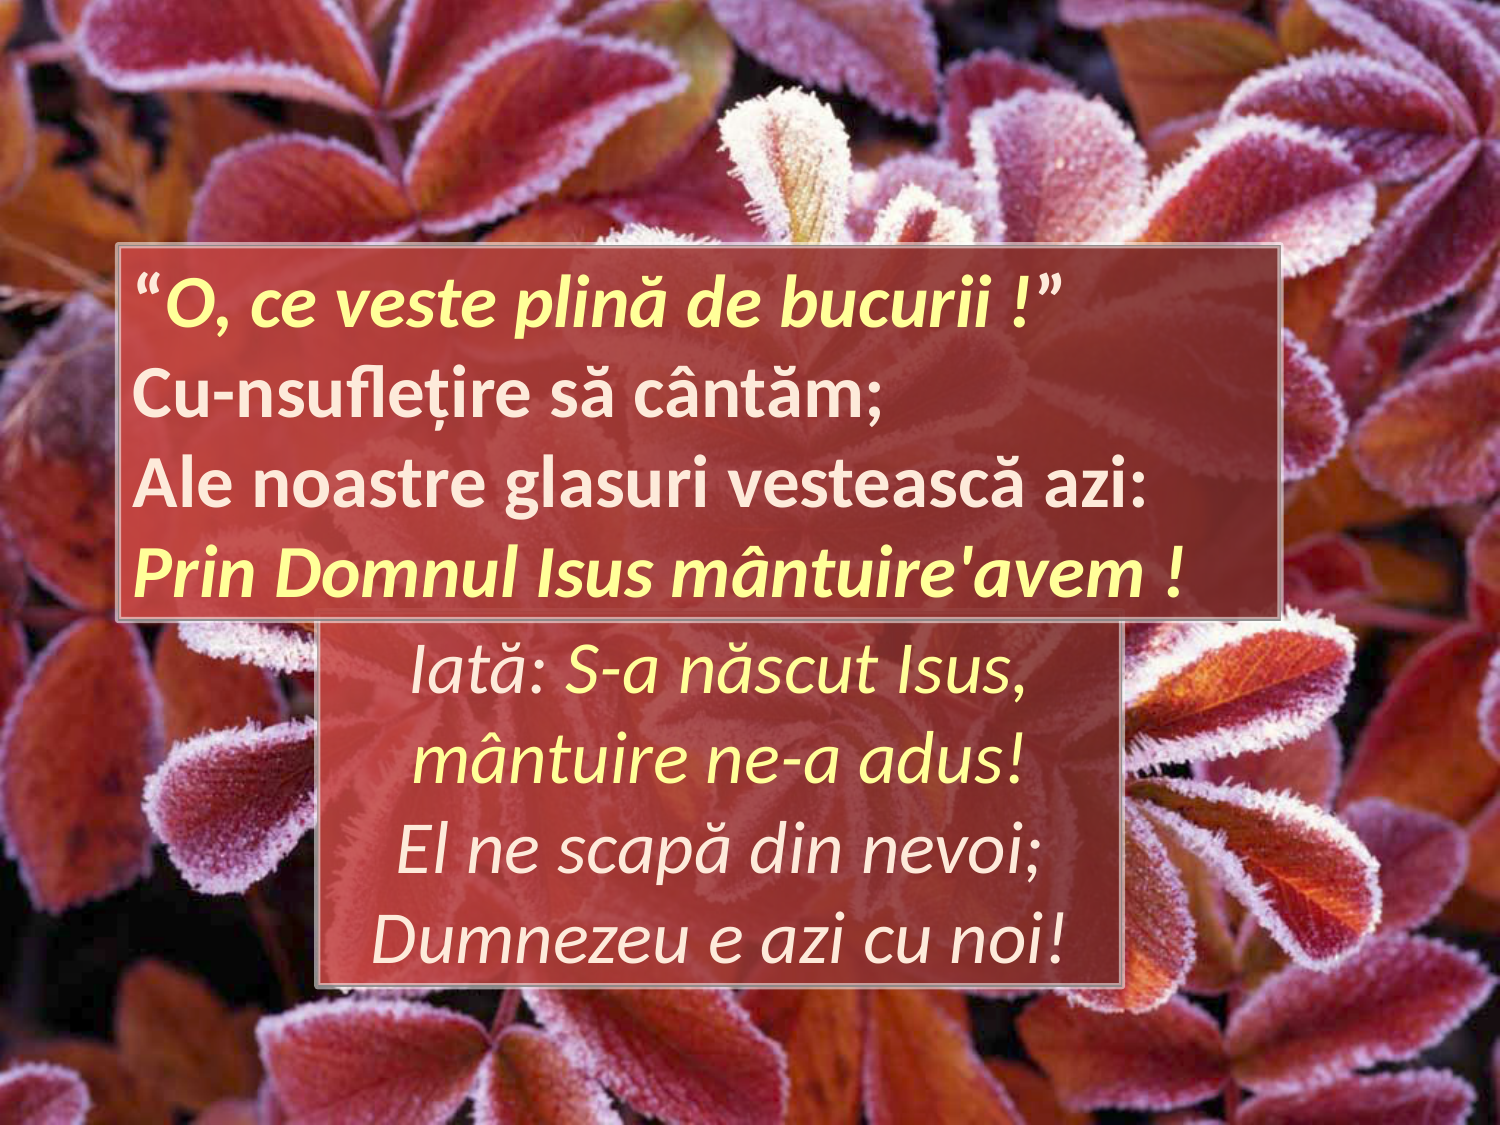

“O, ce veste plină de bucurii !”
Cu-nsufleţire să cântăm;
Ale noastre glasuri vestească azi:
Prin Domnul Isus mântuire'avem !
Iată: S-a născut Isus,
mântuire ne-a adus!
El ne scapă din nevoi;
Dumnezeu e azi cu noi!